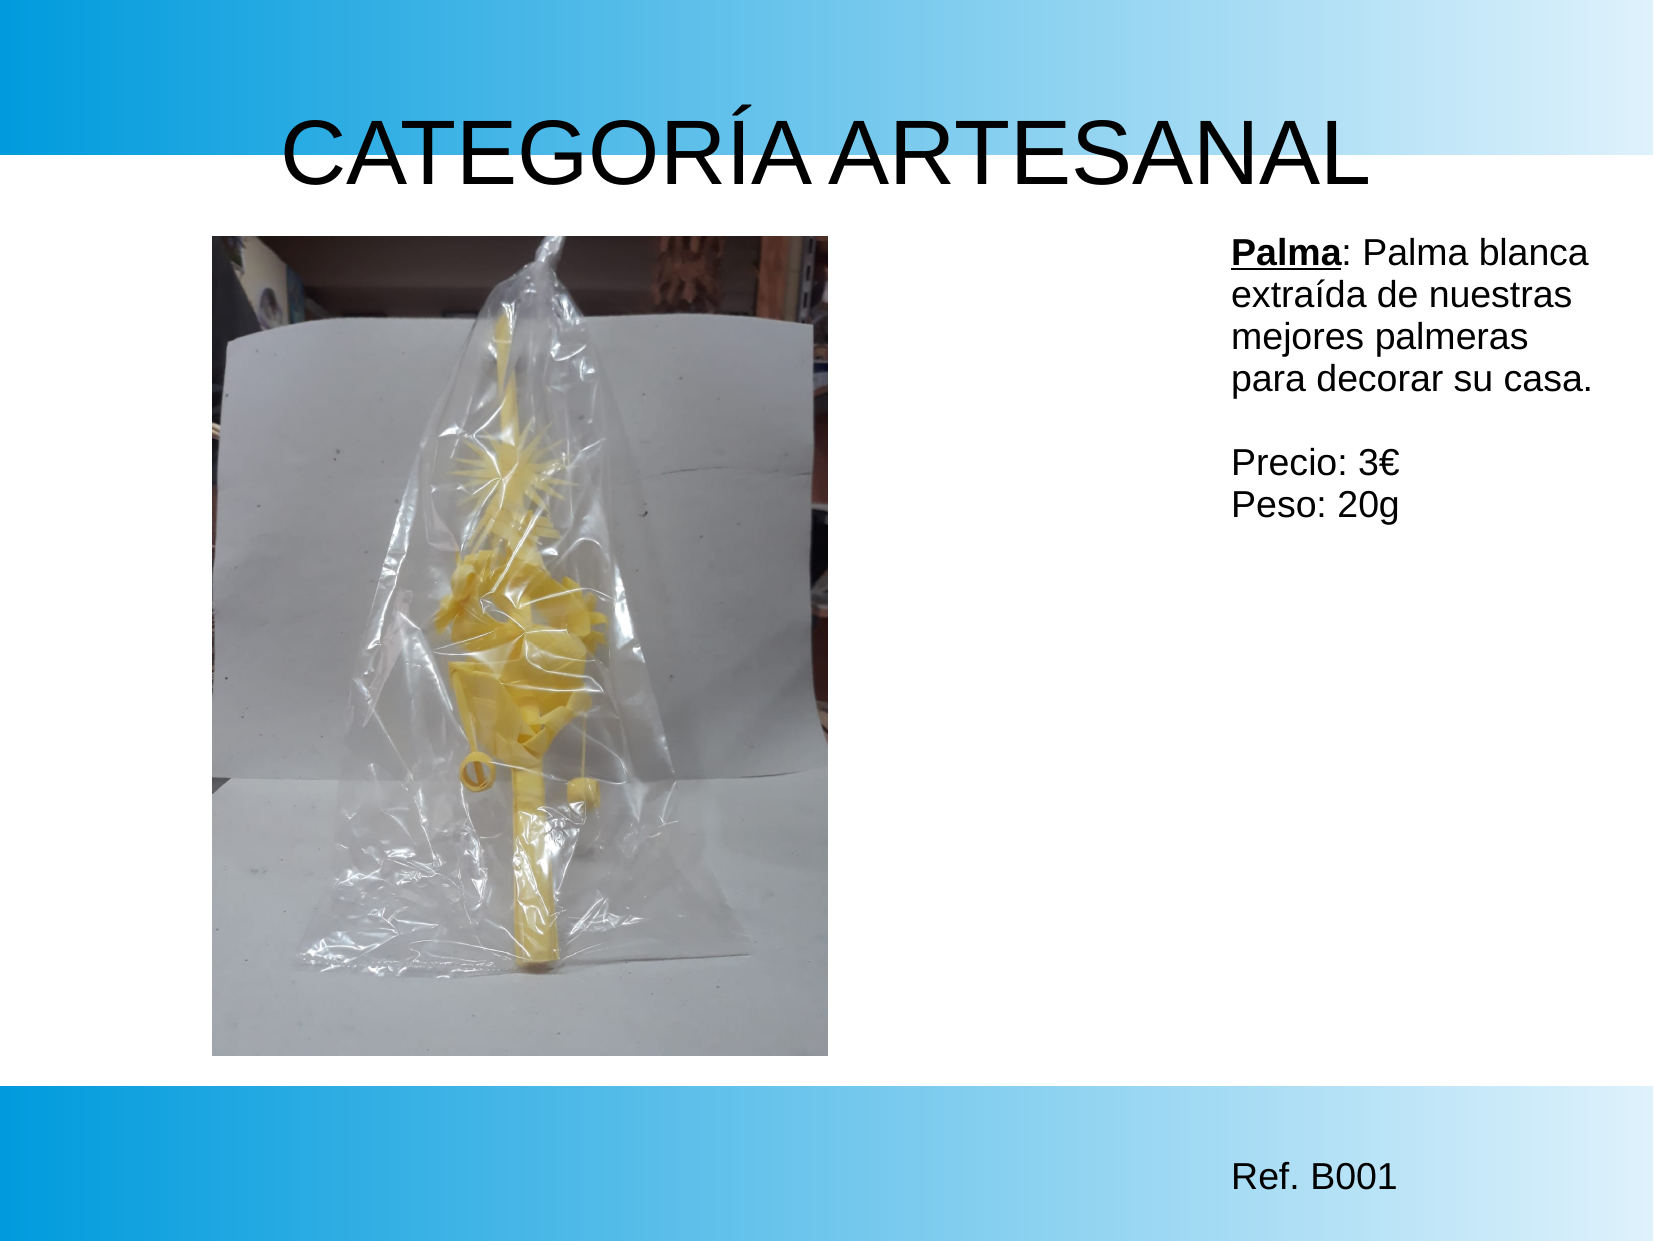

# CATEGORÍA ARTESANAL
Palma: Palma blanca extraída de nuestras mejores palmeras para decorar su casa.
Precio: 3€
Peso: 20g
Ref. B001